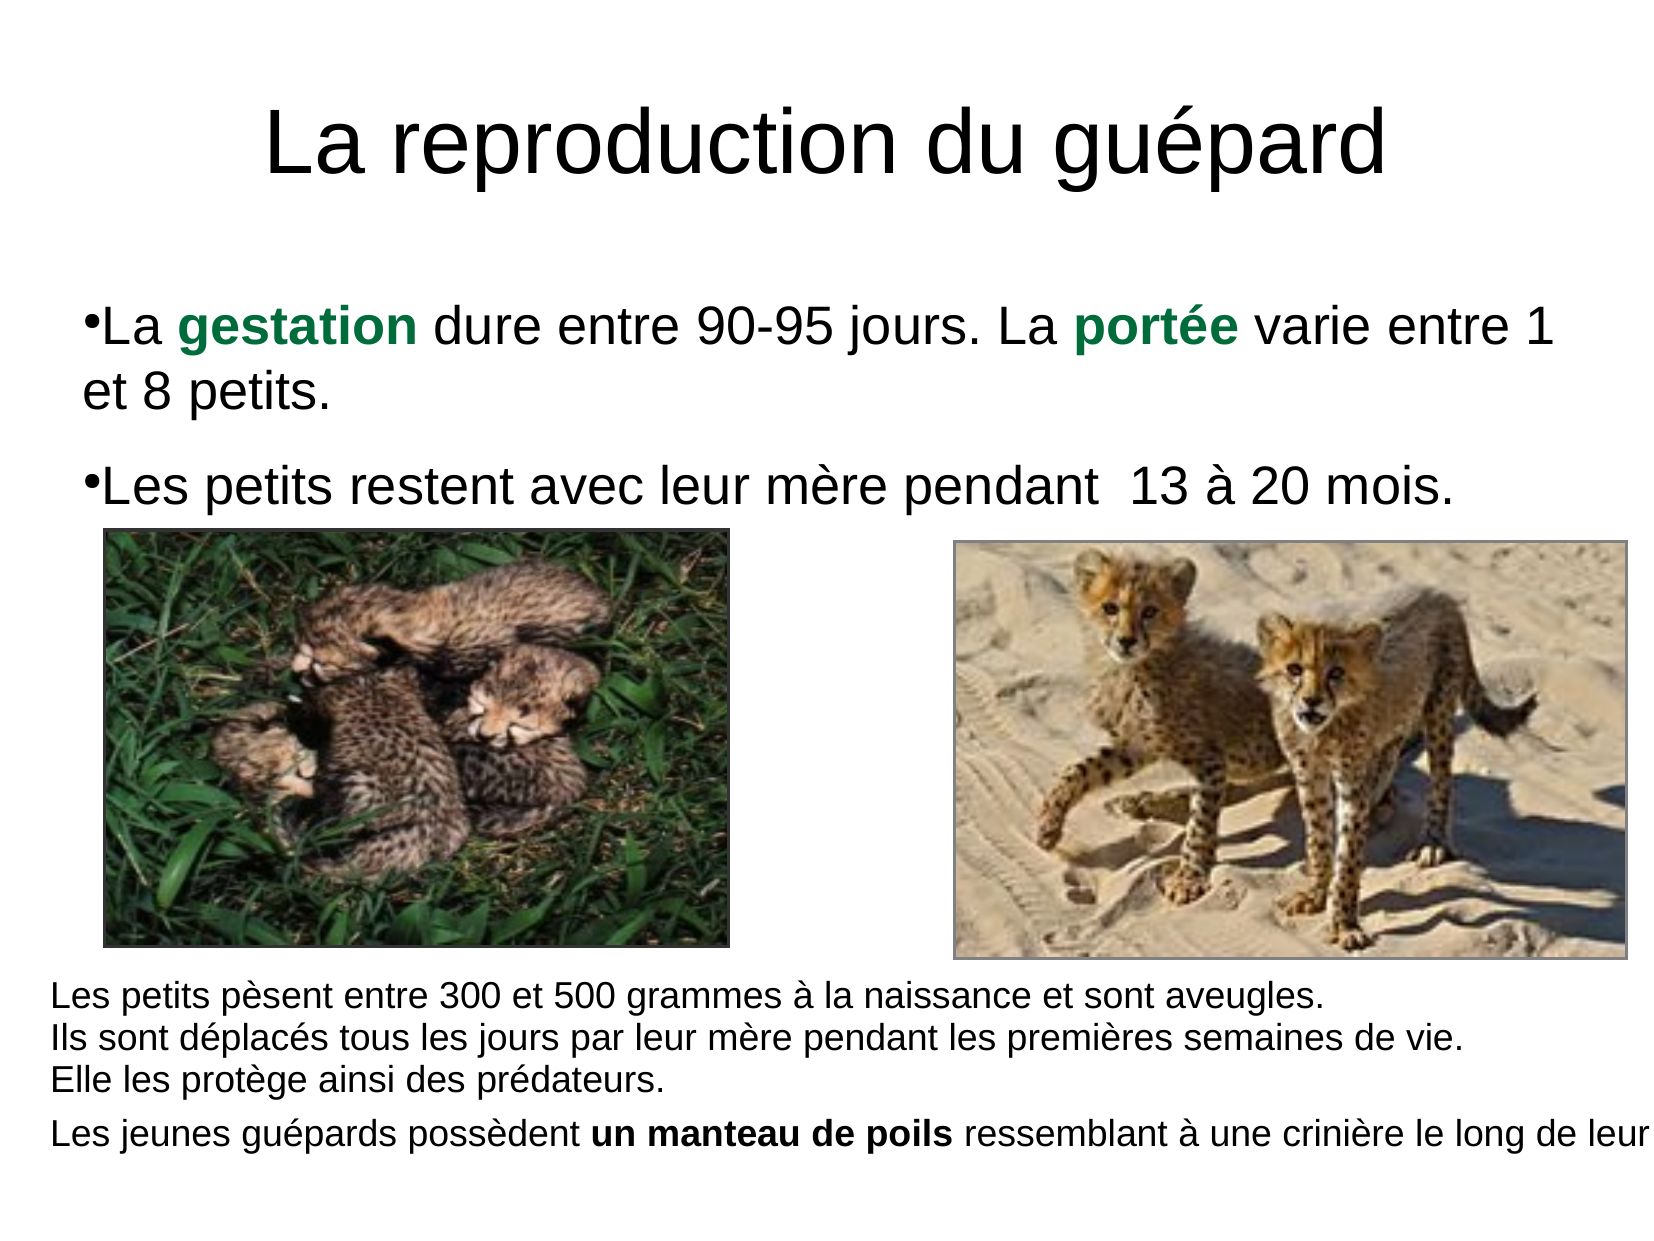

# La reproduction du guépard
La gestation dure entre 90-95 jours. La portée varie entre 1 et 8 petits.
Les petits restent avec leur mère pendant 13 à 20 mois.
Les petits pèsent entre 300 et 500 grammes à la naissance et sont aveugles.
Ils sont déplacés tous les jours par leur mère pendant les premières semaines de vie.
Elle les protège ainsi des prédateurs.
Les jeunes guépards possèdent un manteau de poils ressemblant à une crinière le long de leur dos.